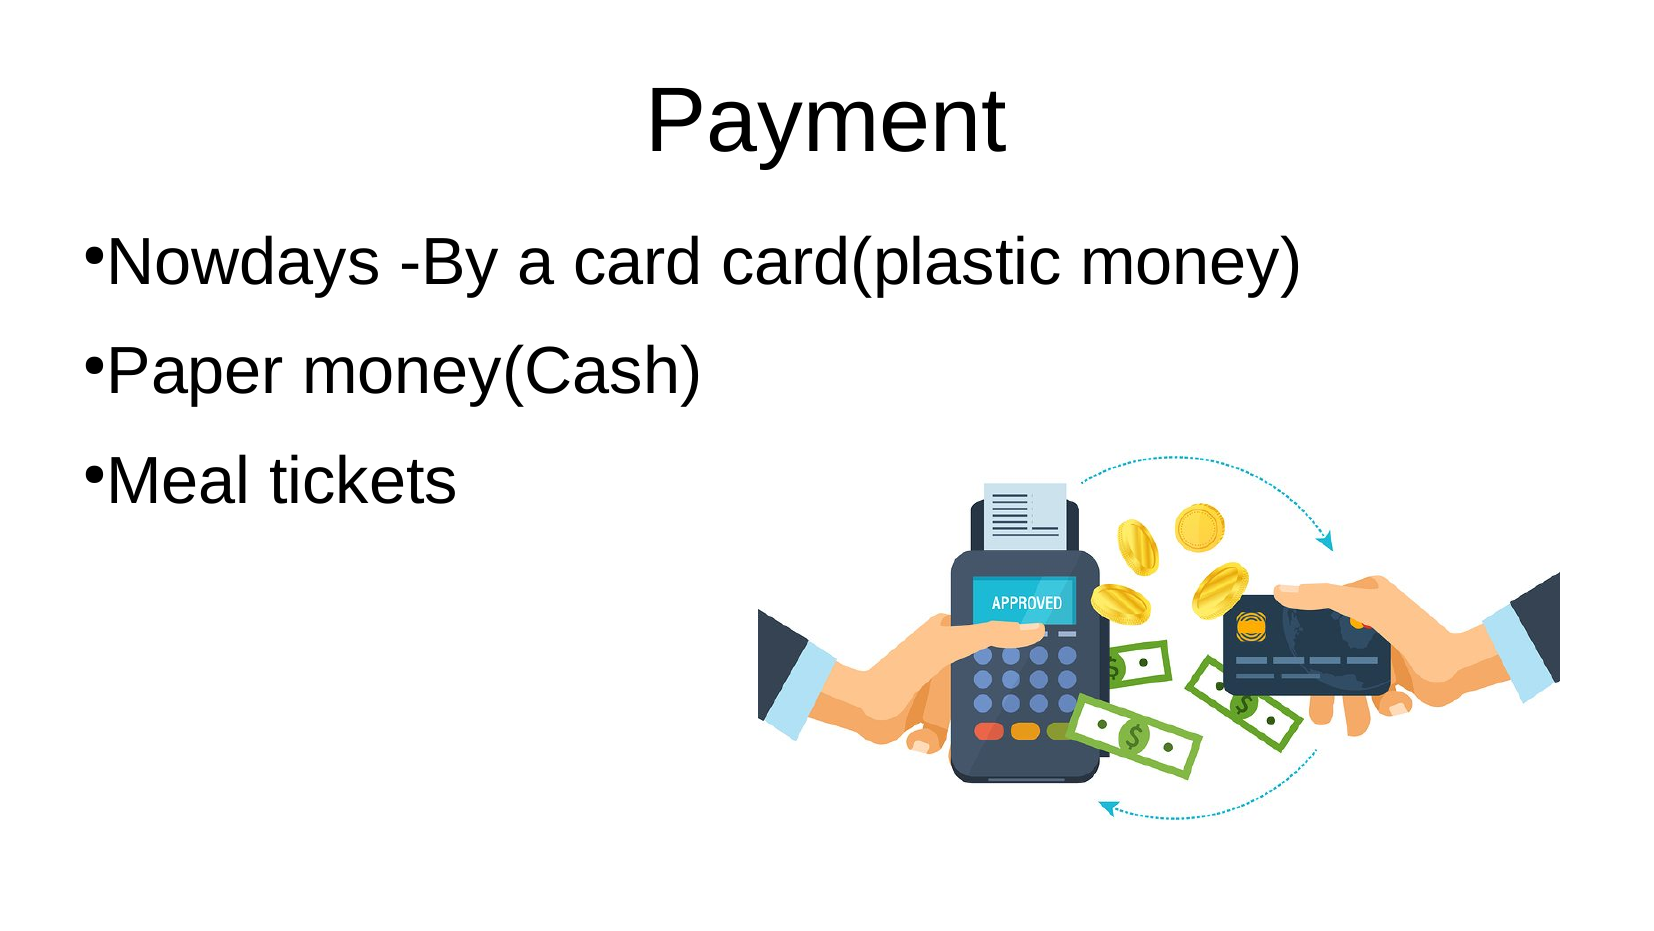

# Payment
Nowdays -By a card card(plastic money)
Paper money(Cash)
Meal tickets